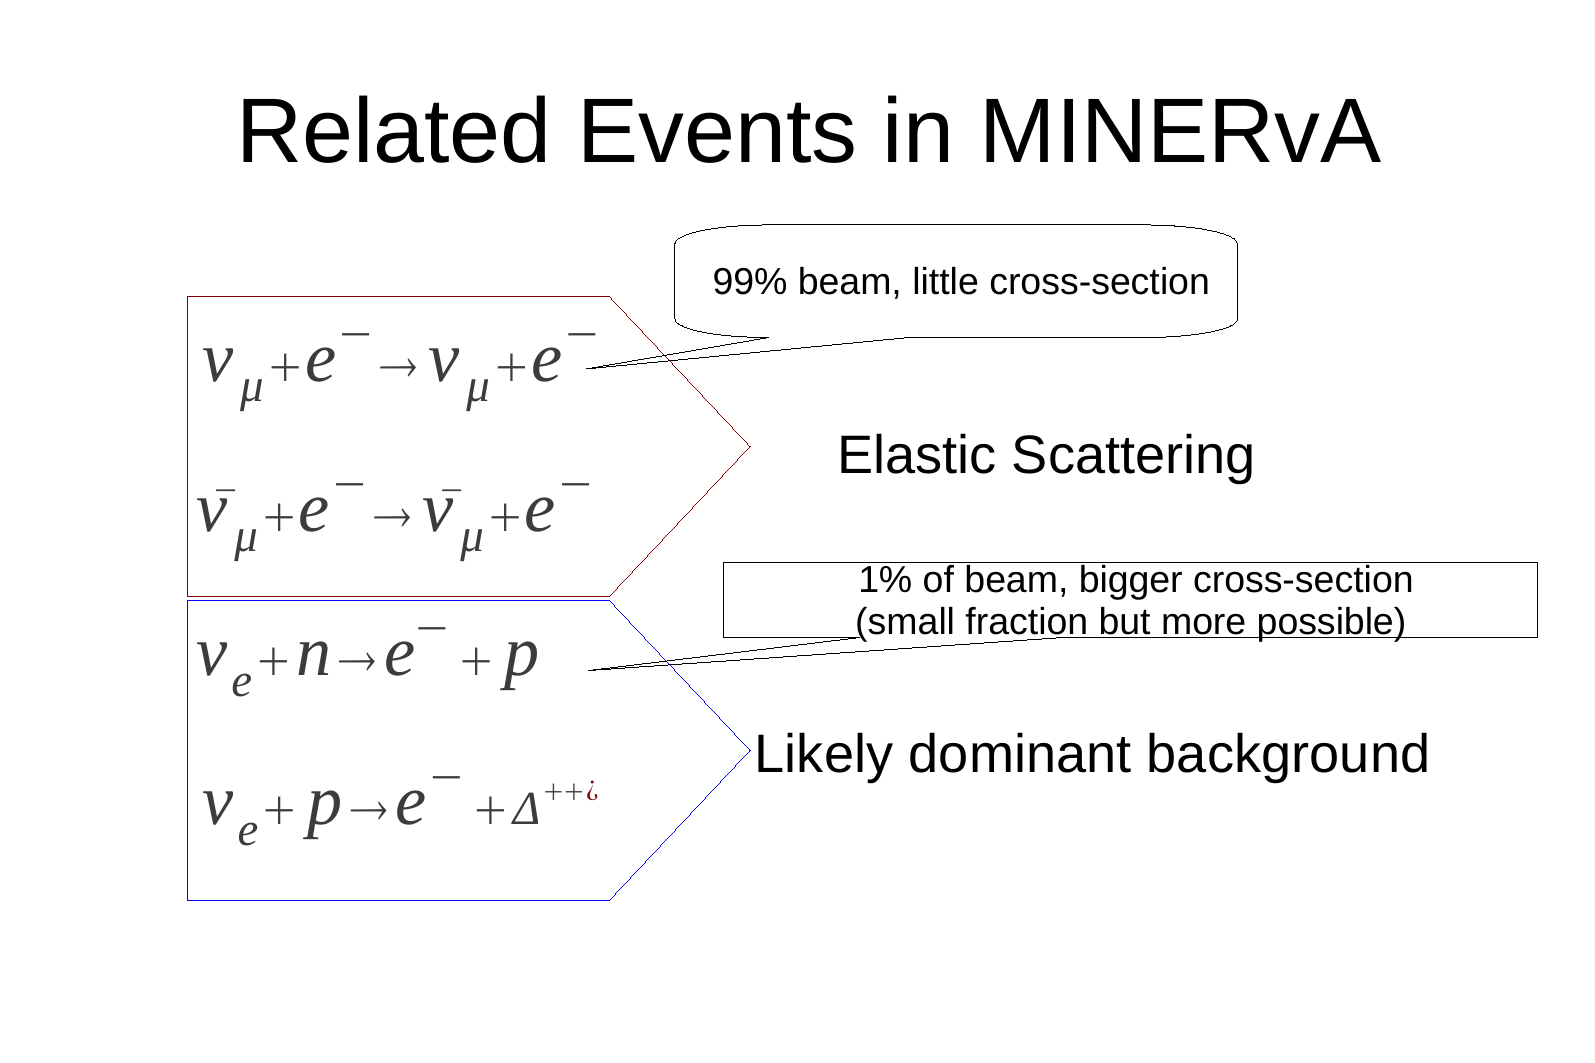

# Related Events in MINERvA
 99% beam, little cross-section
 Elastic Scattering
 Likely dominant background
 1% of beam, bigger cross-section
(small fraction but more possible)